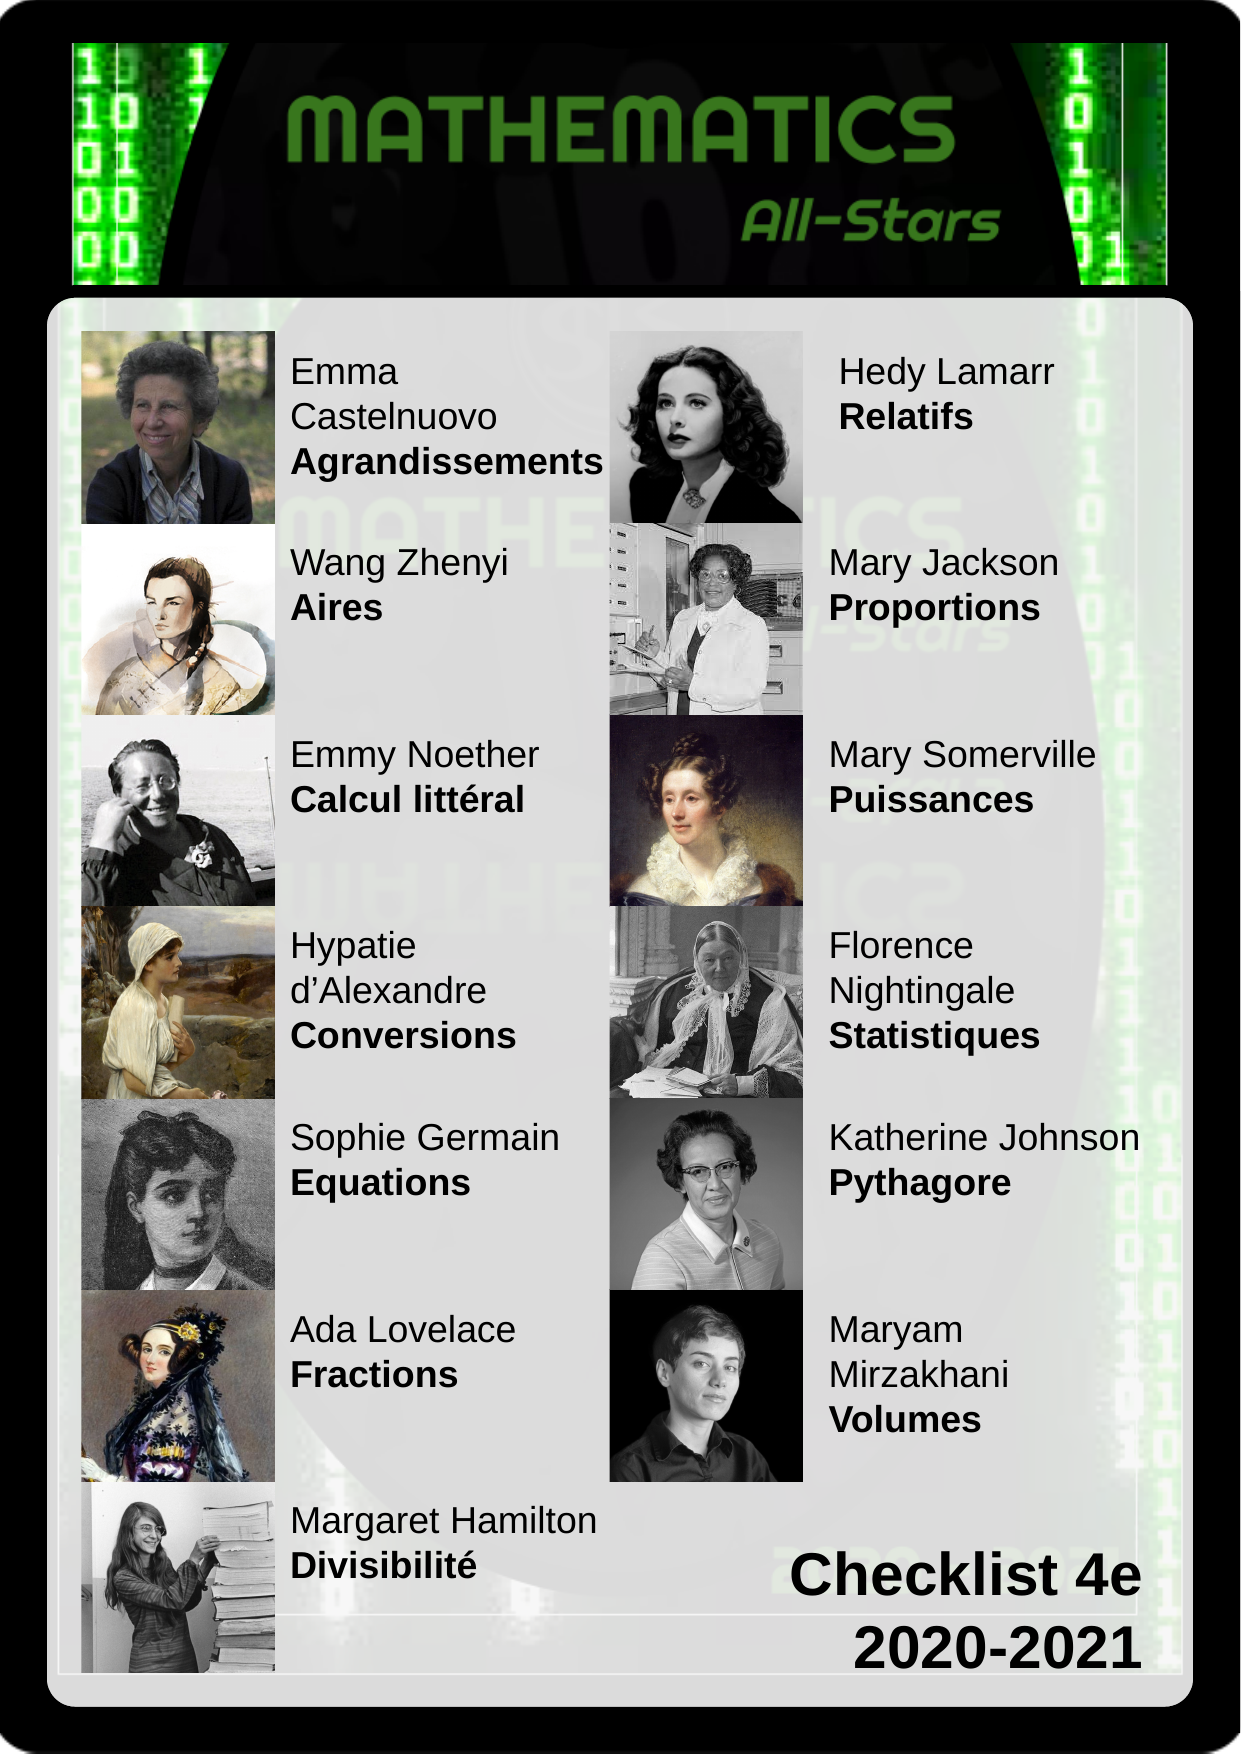

Emma Castelnuovo
Agrandissements
Hedy Lamarr
Relatifs
Wang Zhenyi
Aires
Mary Jackson
Proportions
Emmy Noether
Calcul littéral
Mary Somerville
Puissances
Hypatie d’Alexandre
Conversions
Florence Nightingale
Statistiques
Sophie Germain
Equations
Katherine Johnson
Pythagore
Ada Lovelace
Fractions
Maryam Mirzakhani
Volumes
Margaret Hamilton
Divisibilité
Checklist 4e
2020-2021